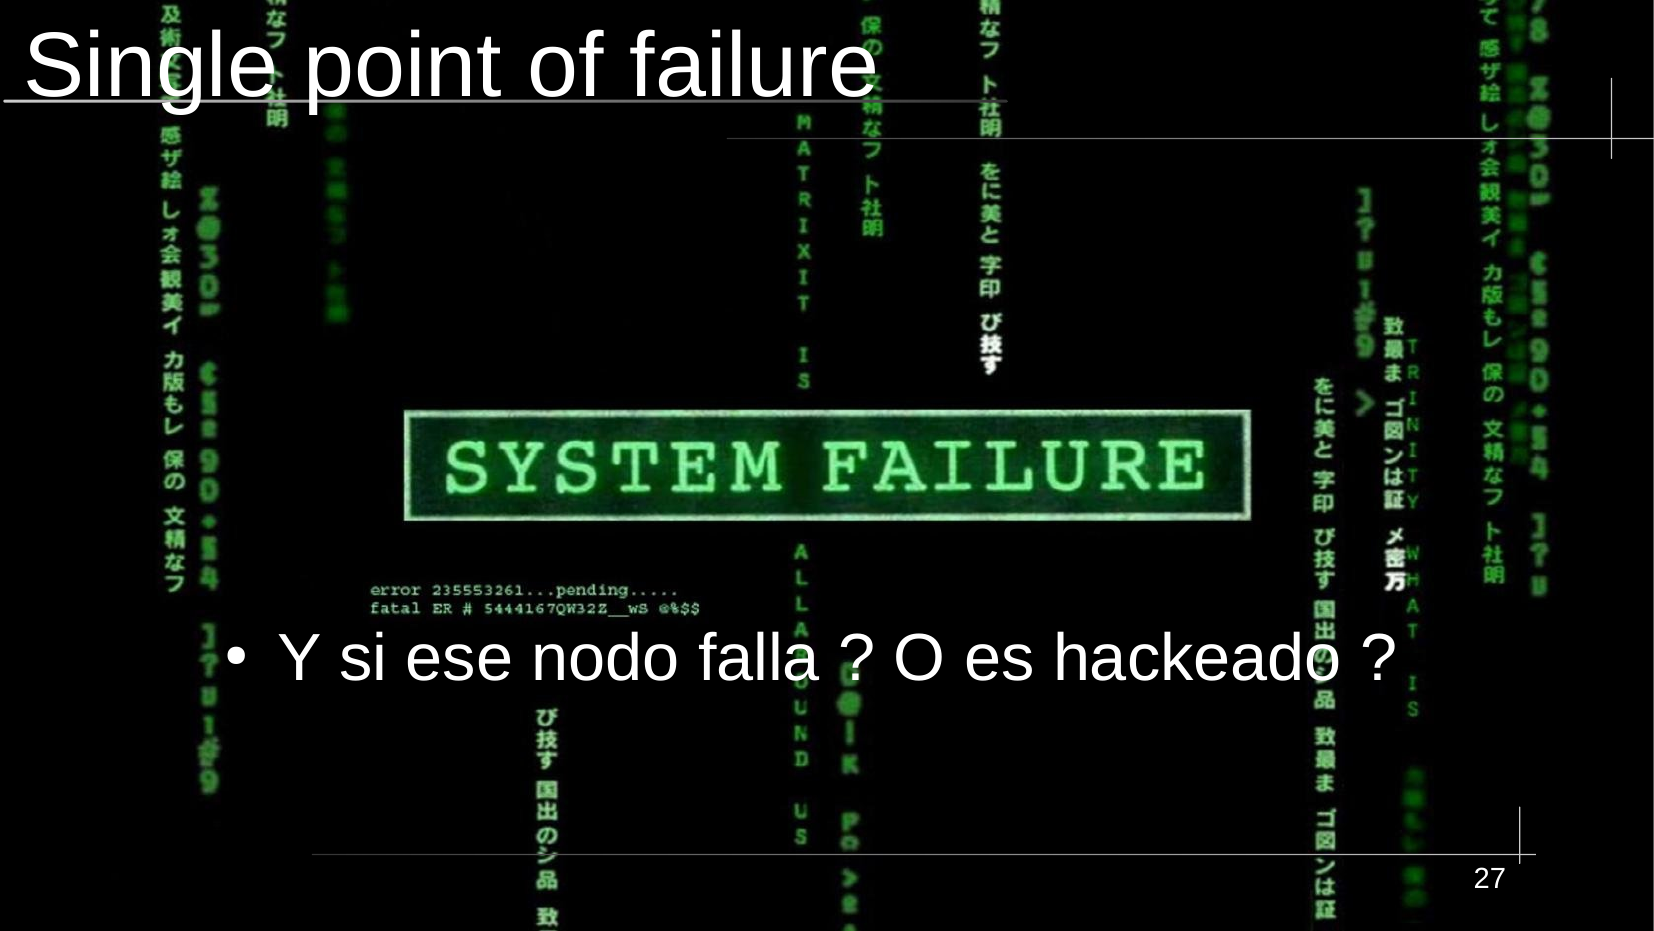

# Single point of failure
Y si ese nodo falla ? O es hackeado ?
27